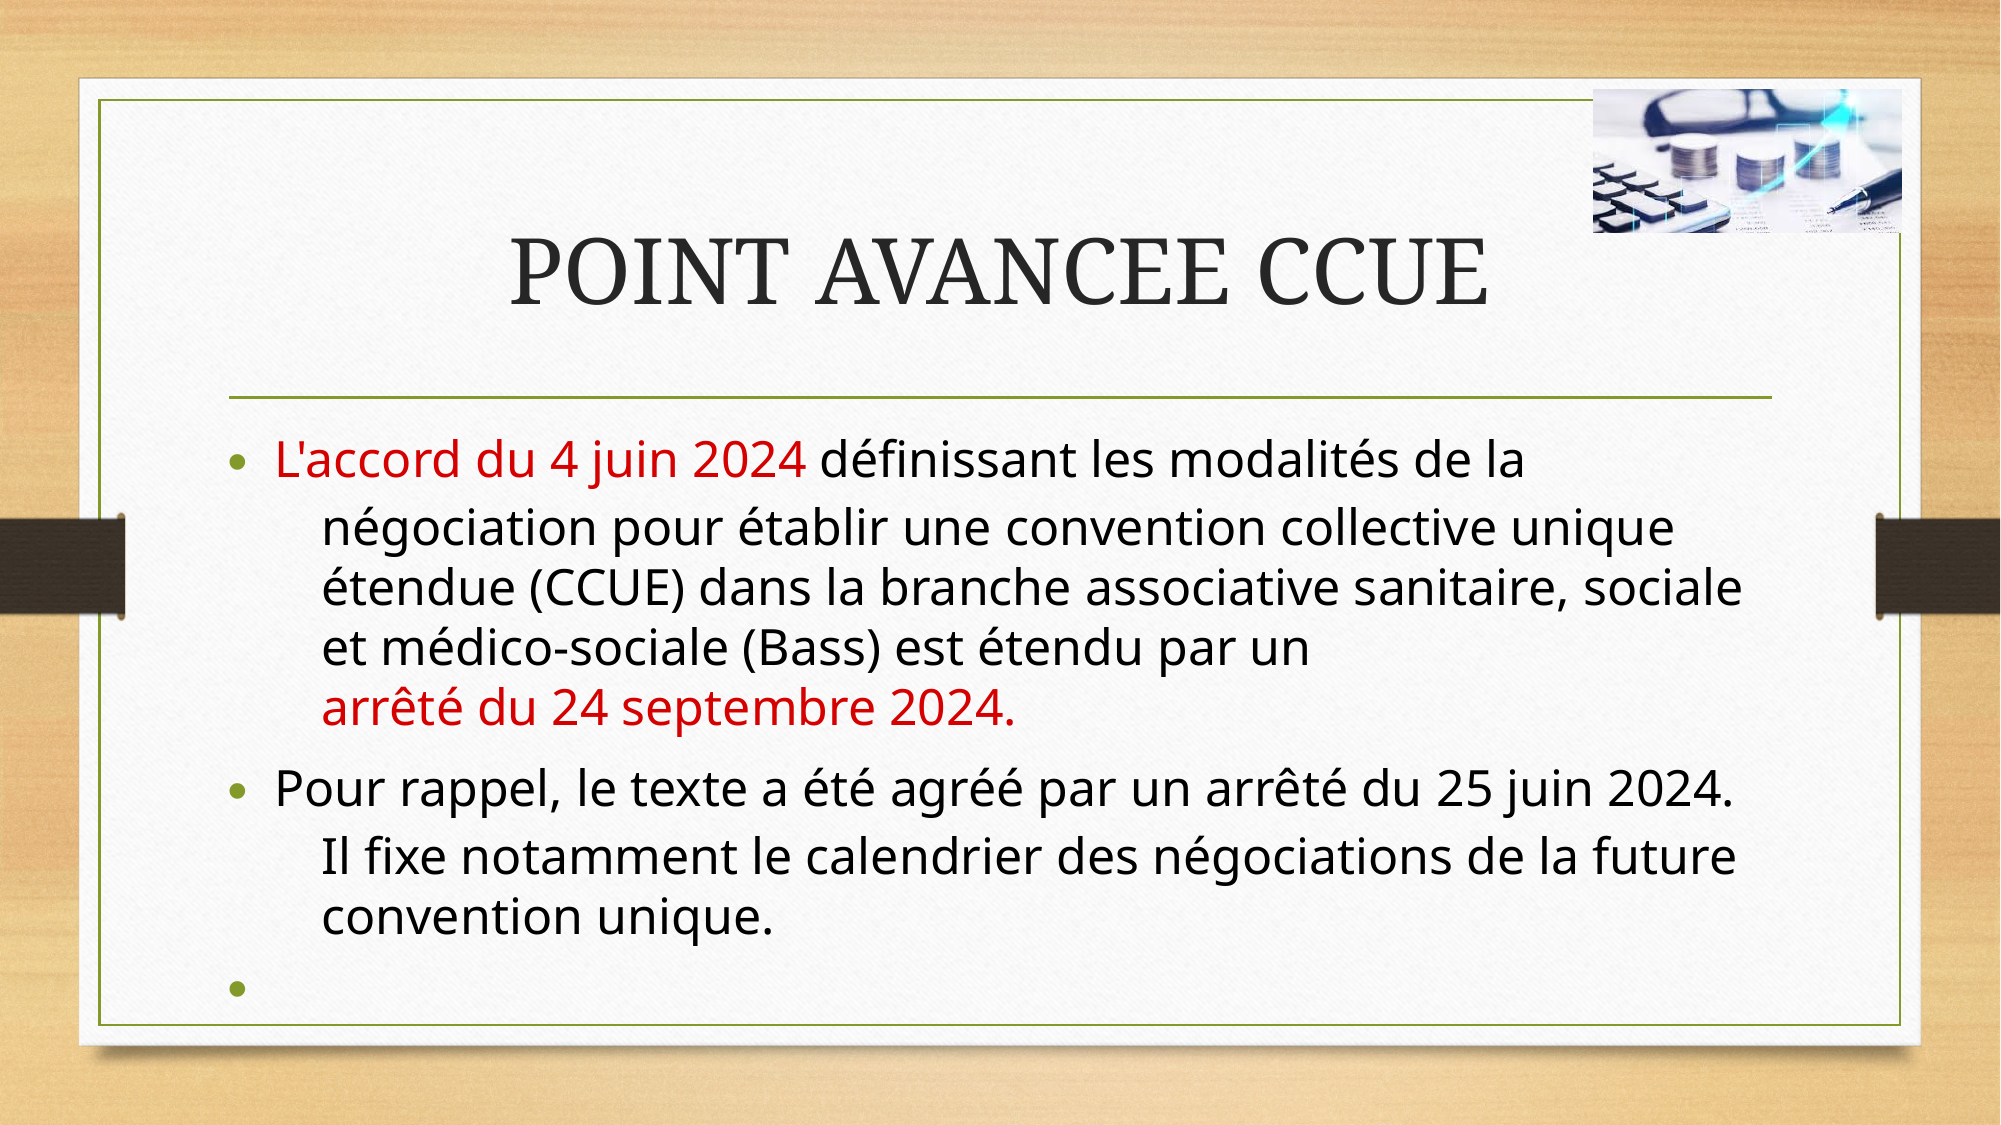

# POINT AVANCEE CCUE
L'accord du 4 juin 2024 définissant les modalités de la négociation pour établir une convention collective unique étendue (CCUE) dans la branche associative sanitaire, sociale et médico-sociale (Bass) est étendu par un arrêté du 24 septembre 2024.
Pour rappel, le texte a été agréé par un arrêté du 25 juin 2024. Il fixe notamment le calendrier des négociations de la future convention unique.